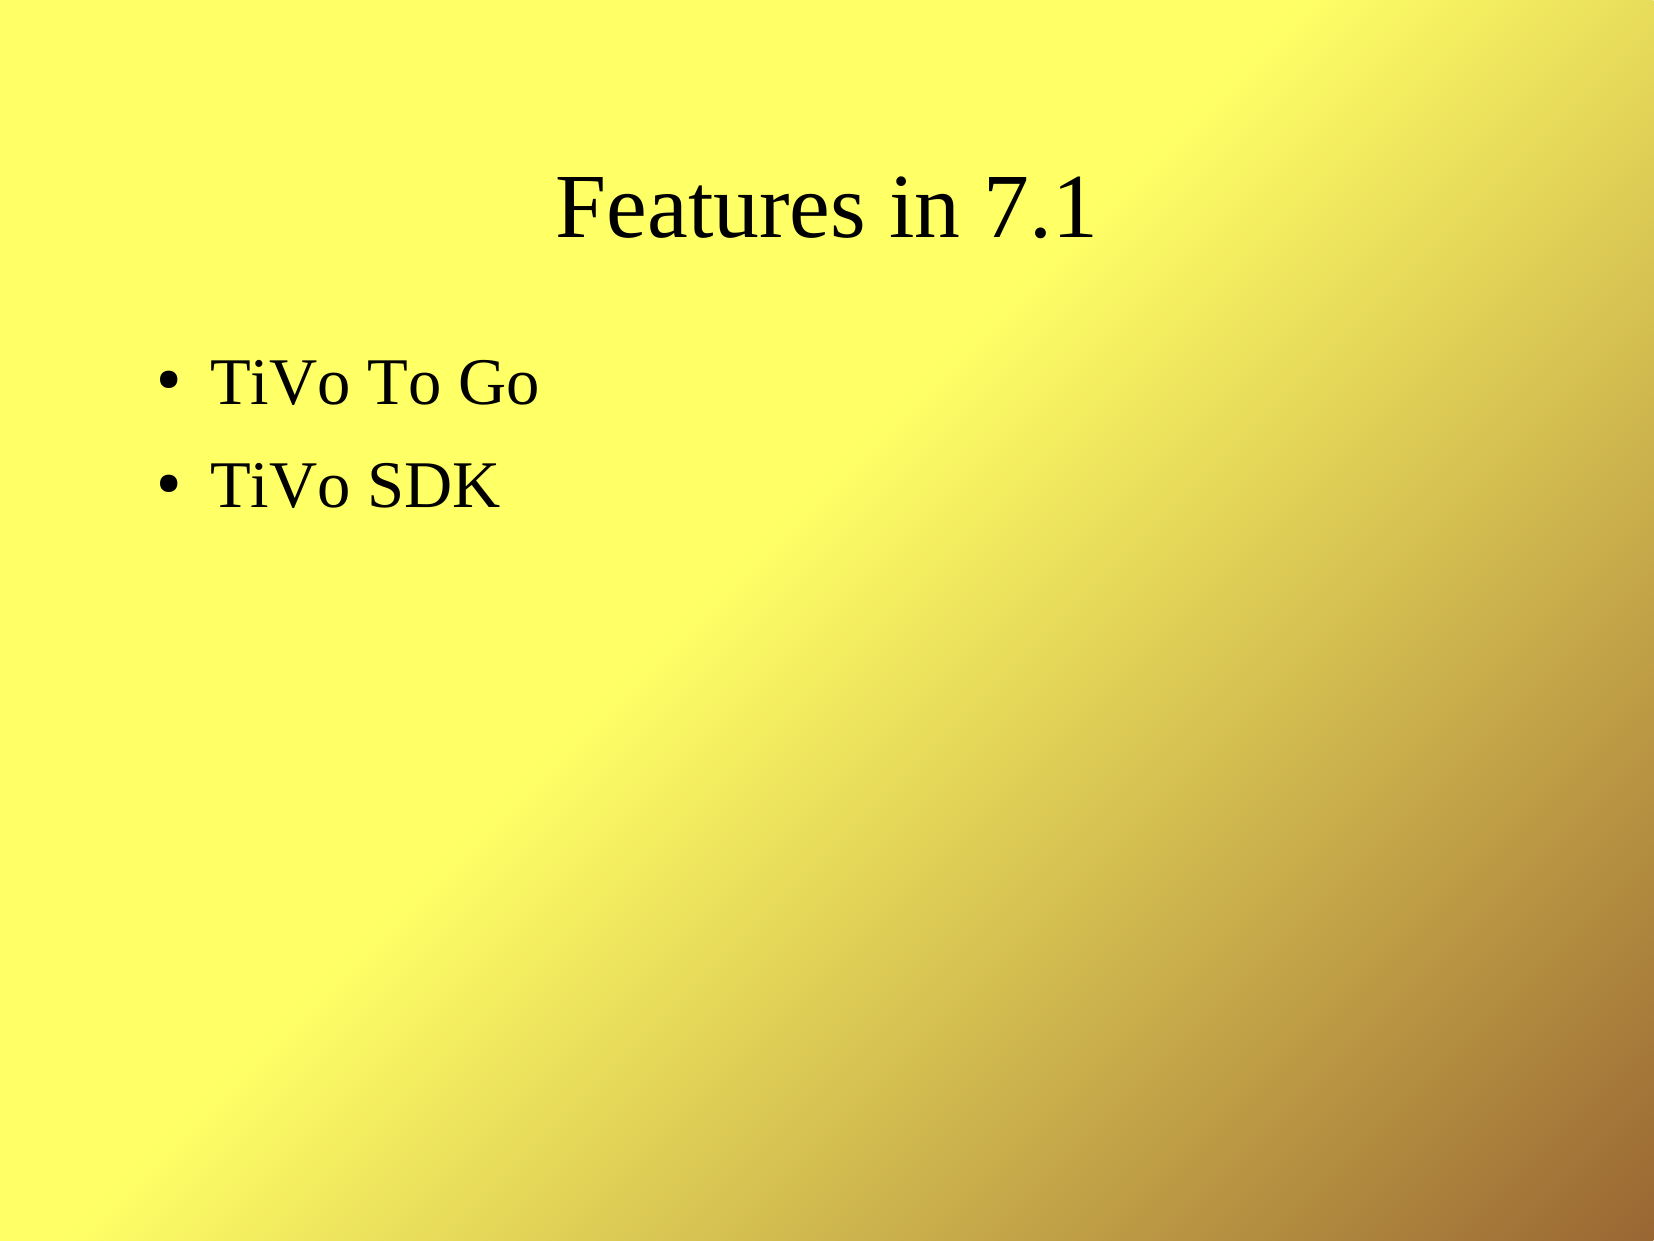

# Features in 7.1
TiVo To Go
TiVo SDK